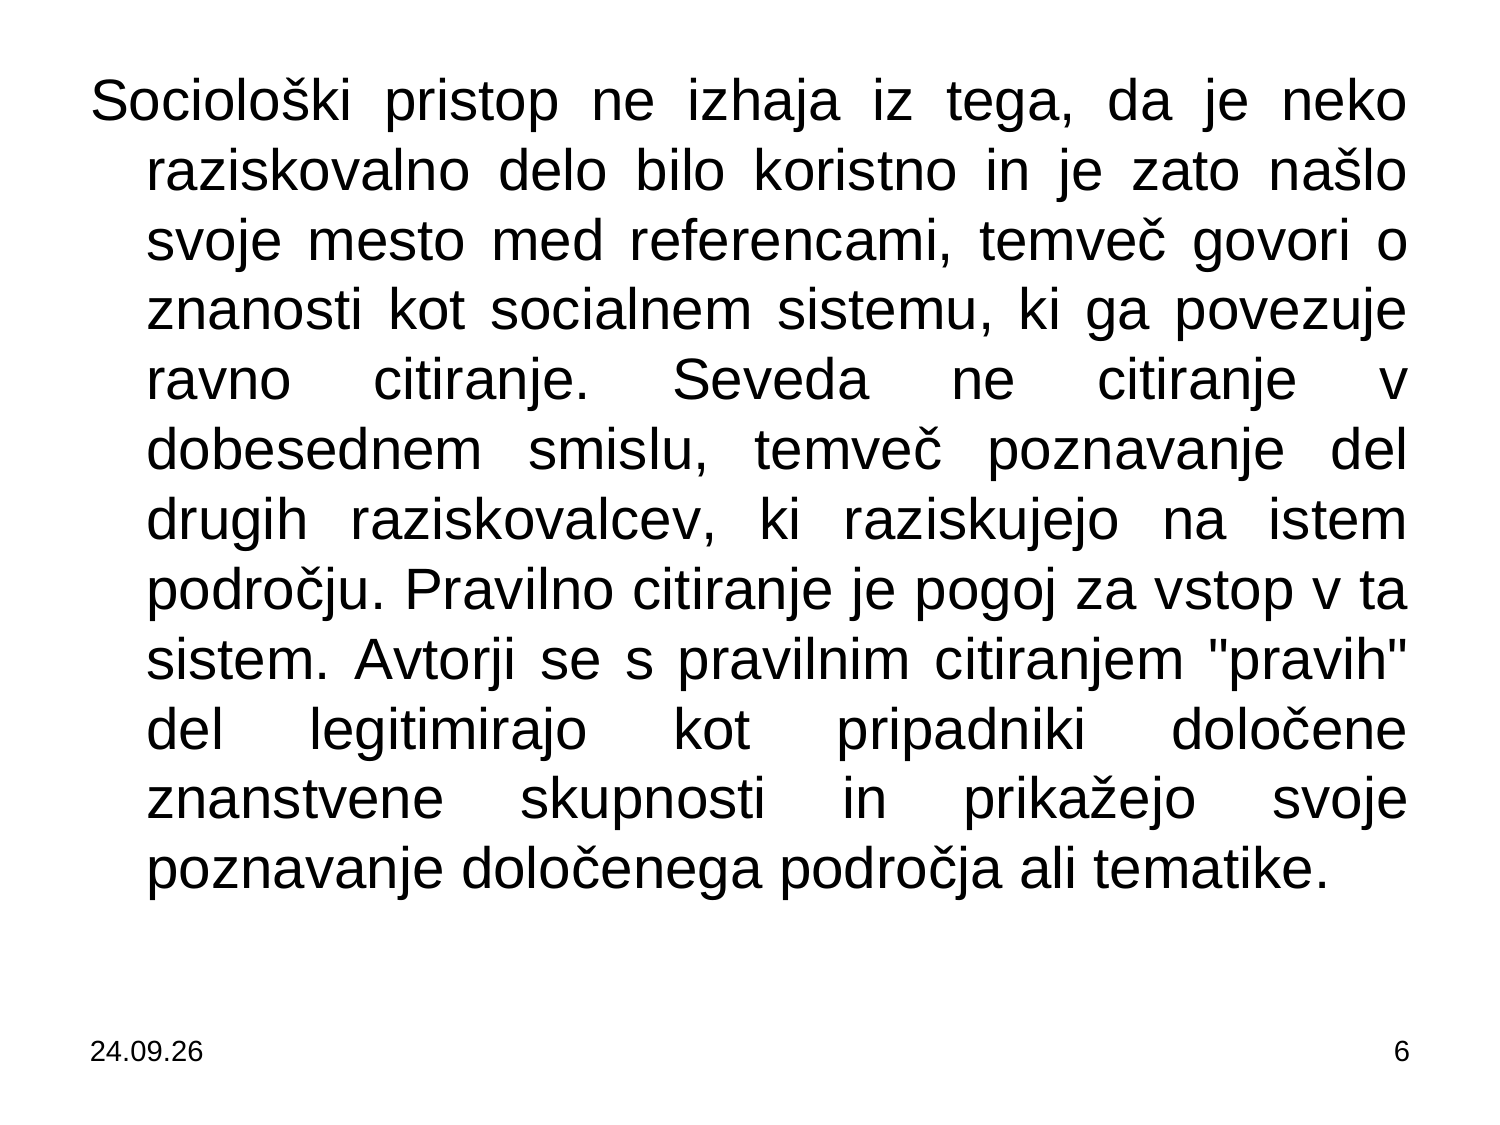

# Sociološki pristop ne izhaja iz tega, da je neko raziskovalno delo bilo koristno in je zato našlo svoje mesto med referencami, temveč govori o znanosti kot socialnem sistemu, ki ga povezuje ravno citiranje. Seveda ne citiranje v dobesednem smislu, temveč poznavanje del drugih raziskovalcev, ki raziskujejo na istem področju. Pravilno citiranje je pogoj za vstop v ta sistem. Avtorji se s pravilnim citiranjem "pravih" del legitimirajo kot pripadniki določene znanstvene skupnosti in prikažejo svoje poznavanje določenega področja ali tematike.